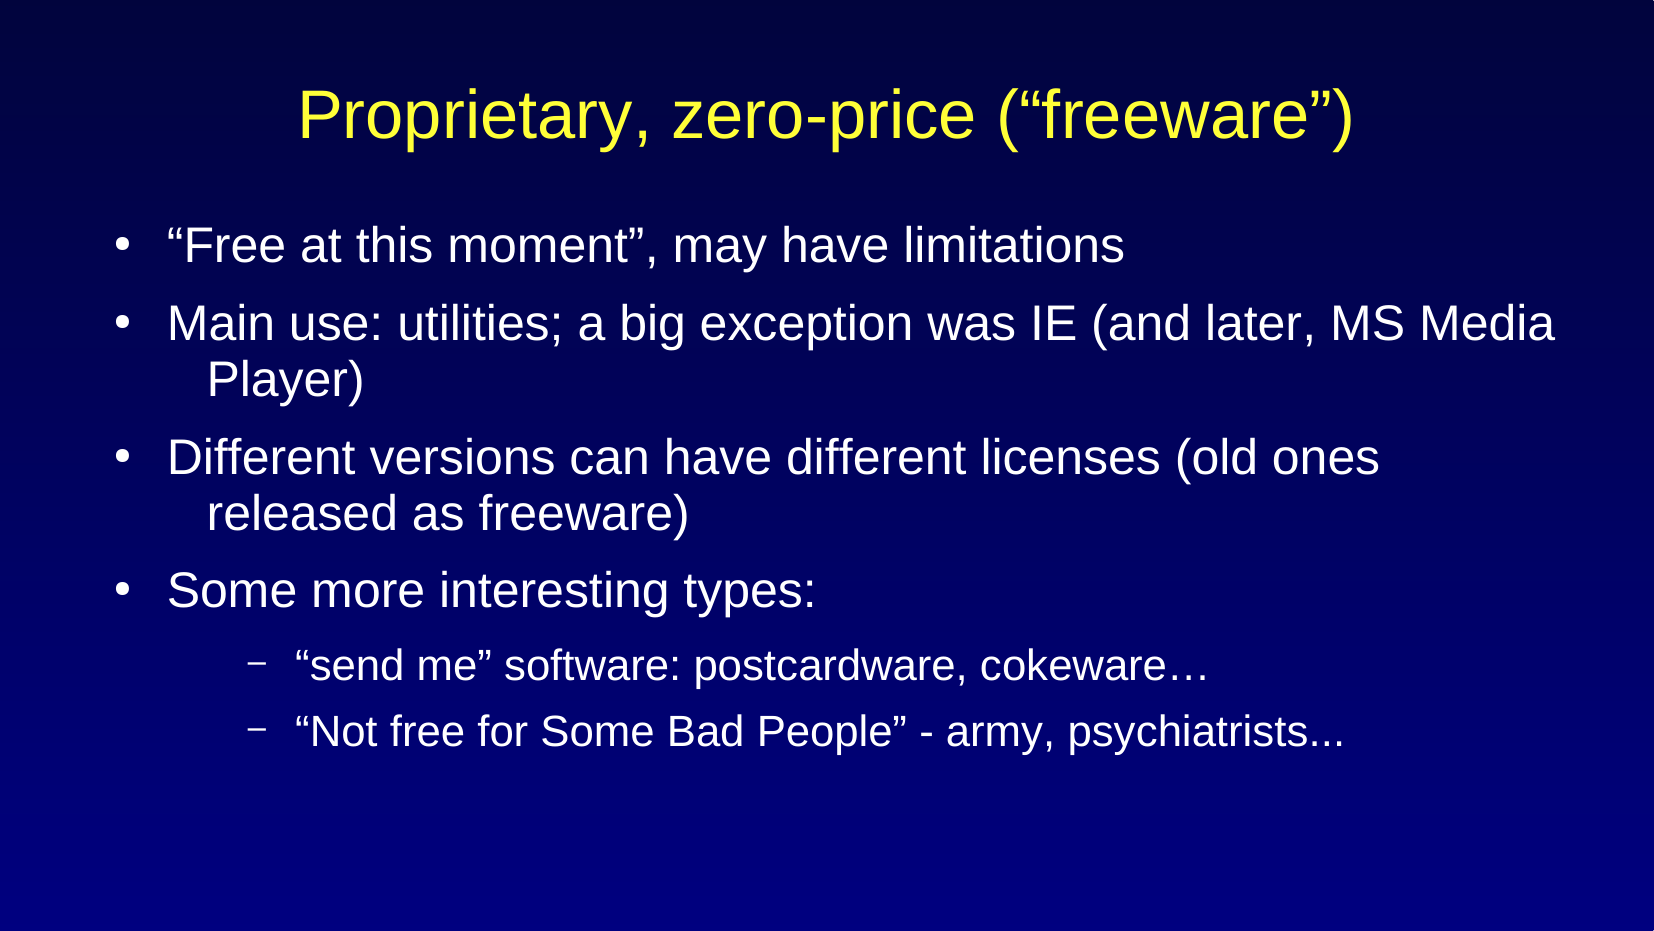

# Proprietary, zero-price (“freeware”)
“Free at this moment”, may have limitations
Main use: utilities; a big exception was IE (and later, MS Media Player)
Different versions can have different licenses (old ones released as freeware)
Some more interesting types:
“send me” software: postcardware, cokeware…
“Not free for Some Bad People” - army, psychiatrists...